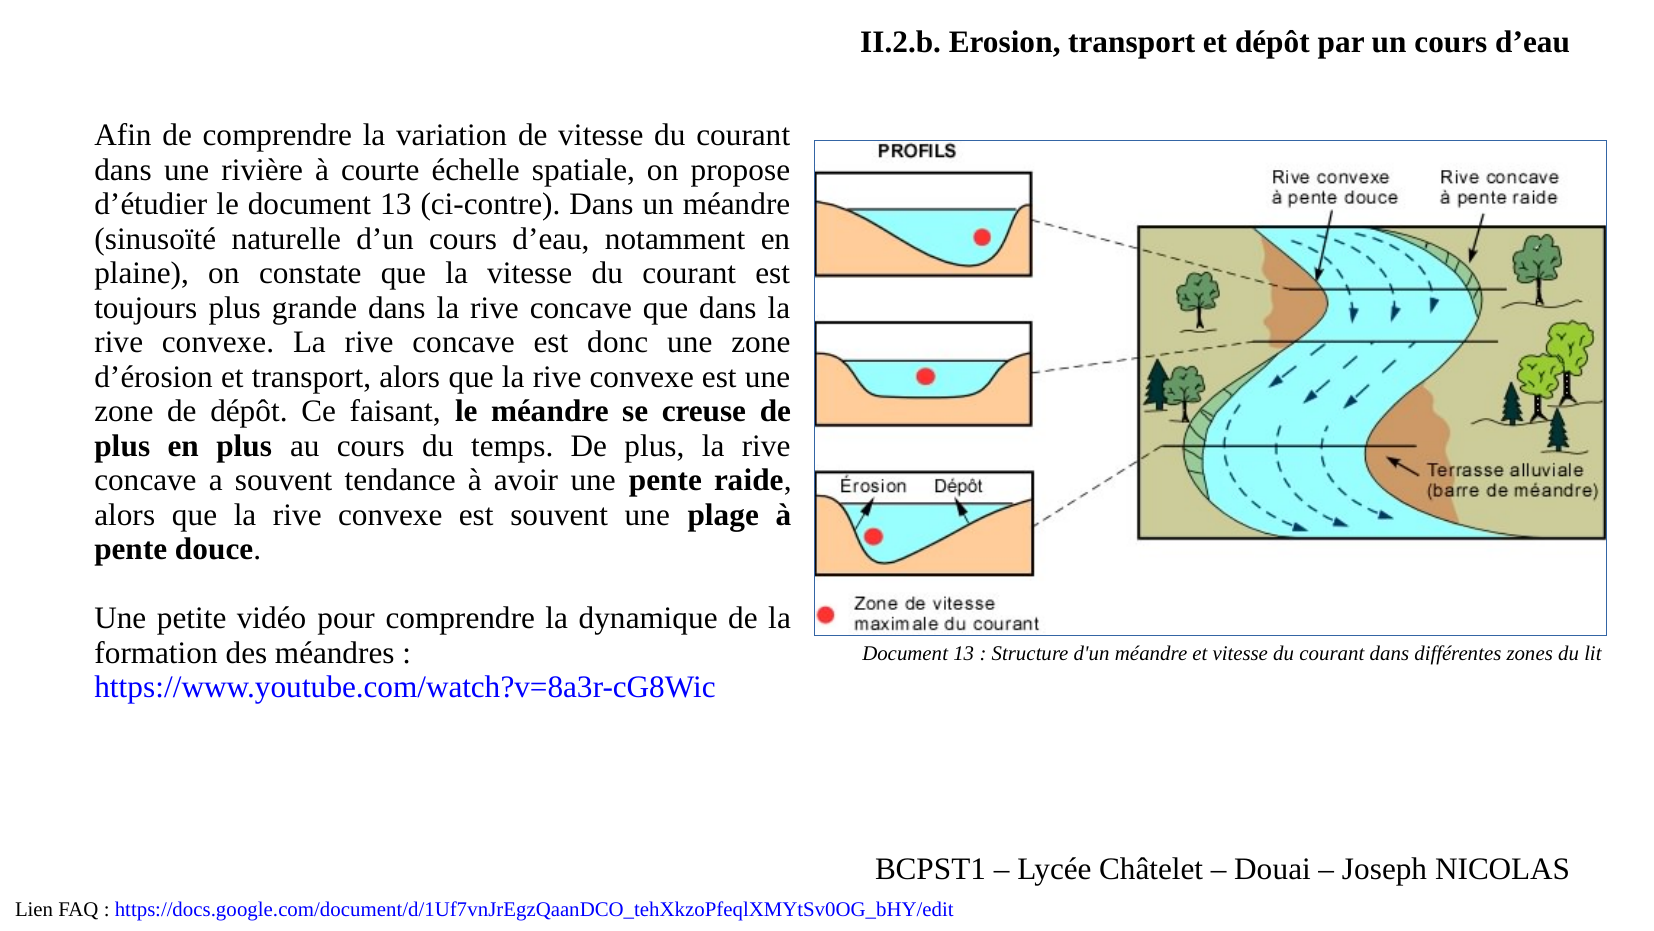

II.2.b. Erosion, transport et dépôt par un cours d’eau
Afin de comprendre la variation de vitesse du courant dans une rivière à courte échelle spatiale, on propose d’étudier le document 13 (ci-contre). Dans un méandre (sinusoïté naturelle d’un cours d’eau, notamment en plaine), on constate que la vitesse du courant est toujours plus grande dans la rive concave que dans la rive convexe. La rive concave est donc une zone d’érosion et transport, alors que la rive convexe est une zone de dépôt. Ce faisant, le méandre se creuse de plus en plus au cours du temps. De plus, la rive concave a souvent tendance à avoir une pente raide, alors que la rive convexe est souvent une plage à pente douce.
Une petite vidéo pour comprendre la dynamique de la formation des méandres :
https://www.youtube.com/watch?v=8a3r-cG8Wic
Document 13 : Structure d'un méandre et vitesse du courant dans différentes zones du lit
BCPST1 – Lycée Châtelet – Douai – Joseph NICOLAS
Lien FAQ : https://docs.google.com/document/d/1Uf7vnJrEgzQaanDCO_tehXkzoPfeqlXMYtSv0OG_bHY/edit